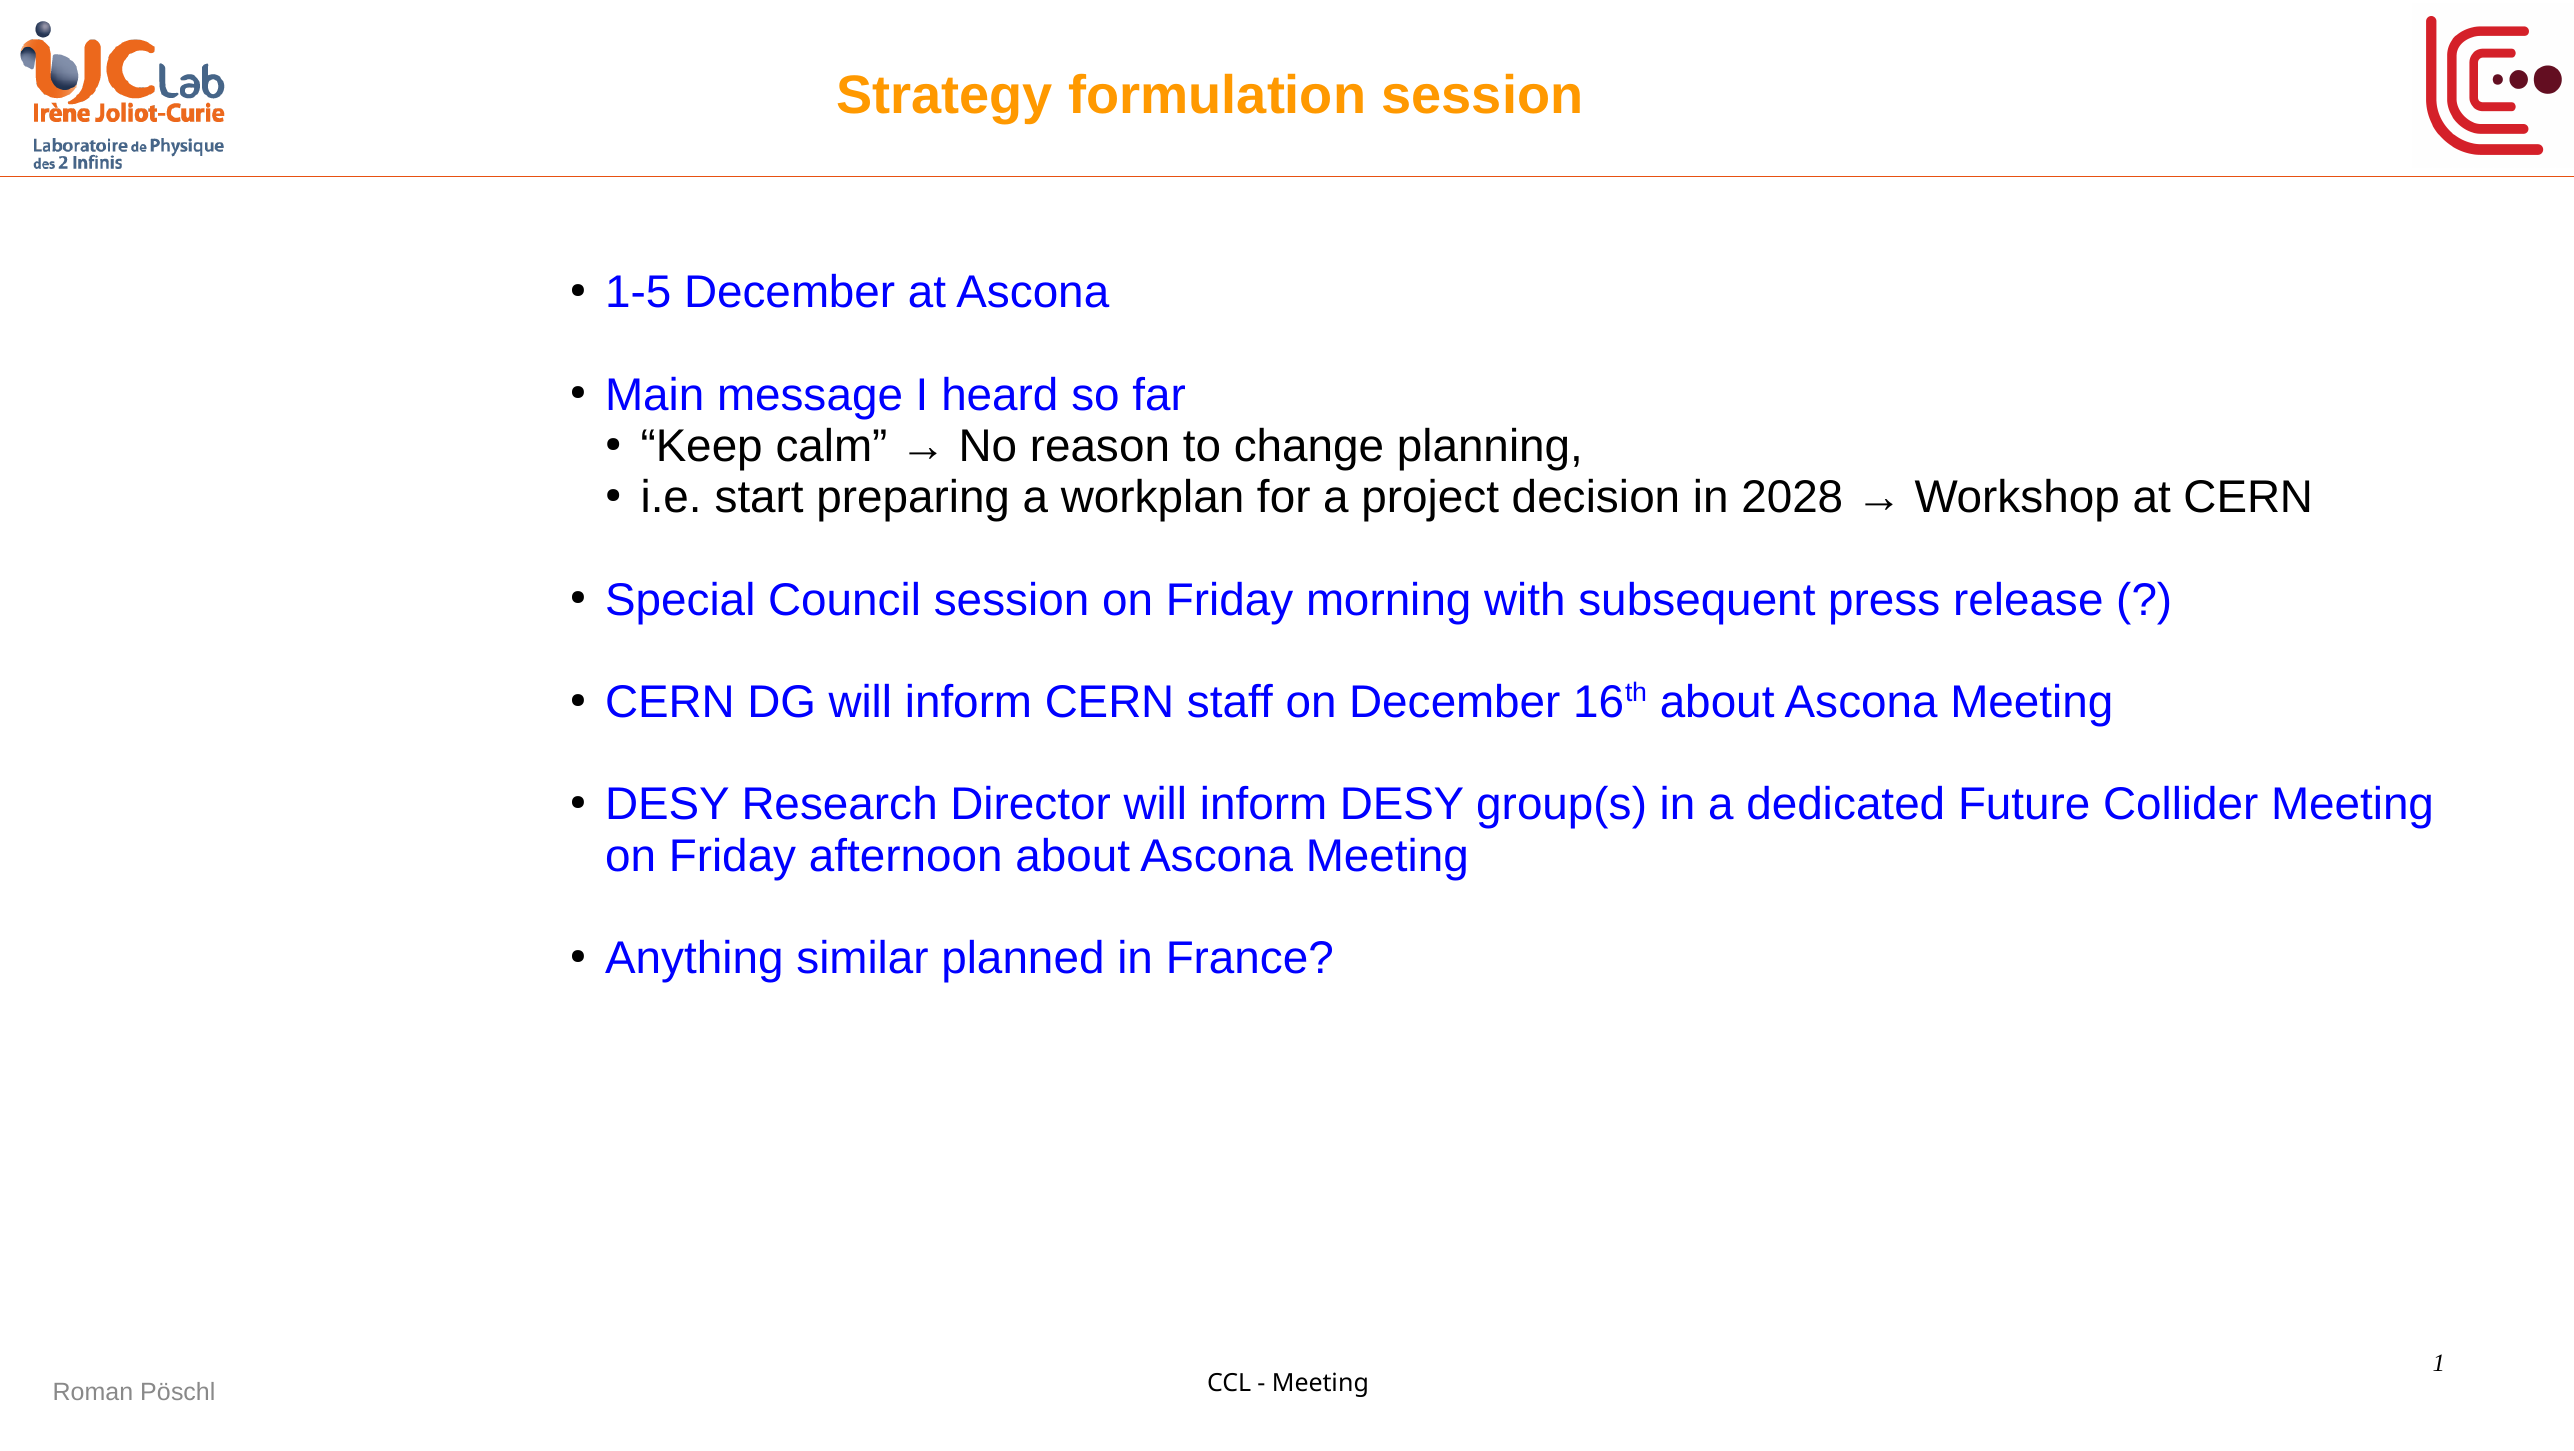

# Strategy formulation session
1-5 December at Ascona
Main message I heard so far
“Keep calm” → No reason to change planning,
i.e. start preparing a workplan for a project decision in 2028 → Workshop at CERN
Special Council session on Friday morning with subsequent press release (?)
CERN DG will inform CERN staff on December 16th about Ascona Meeting
DESY Research Director will inform DESY group(s) in a dedicated Future Collider Meeting
on Friday afternoon about Ascona Meeting
Anything similar planned in France?
1